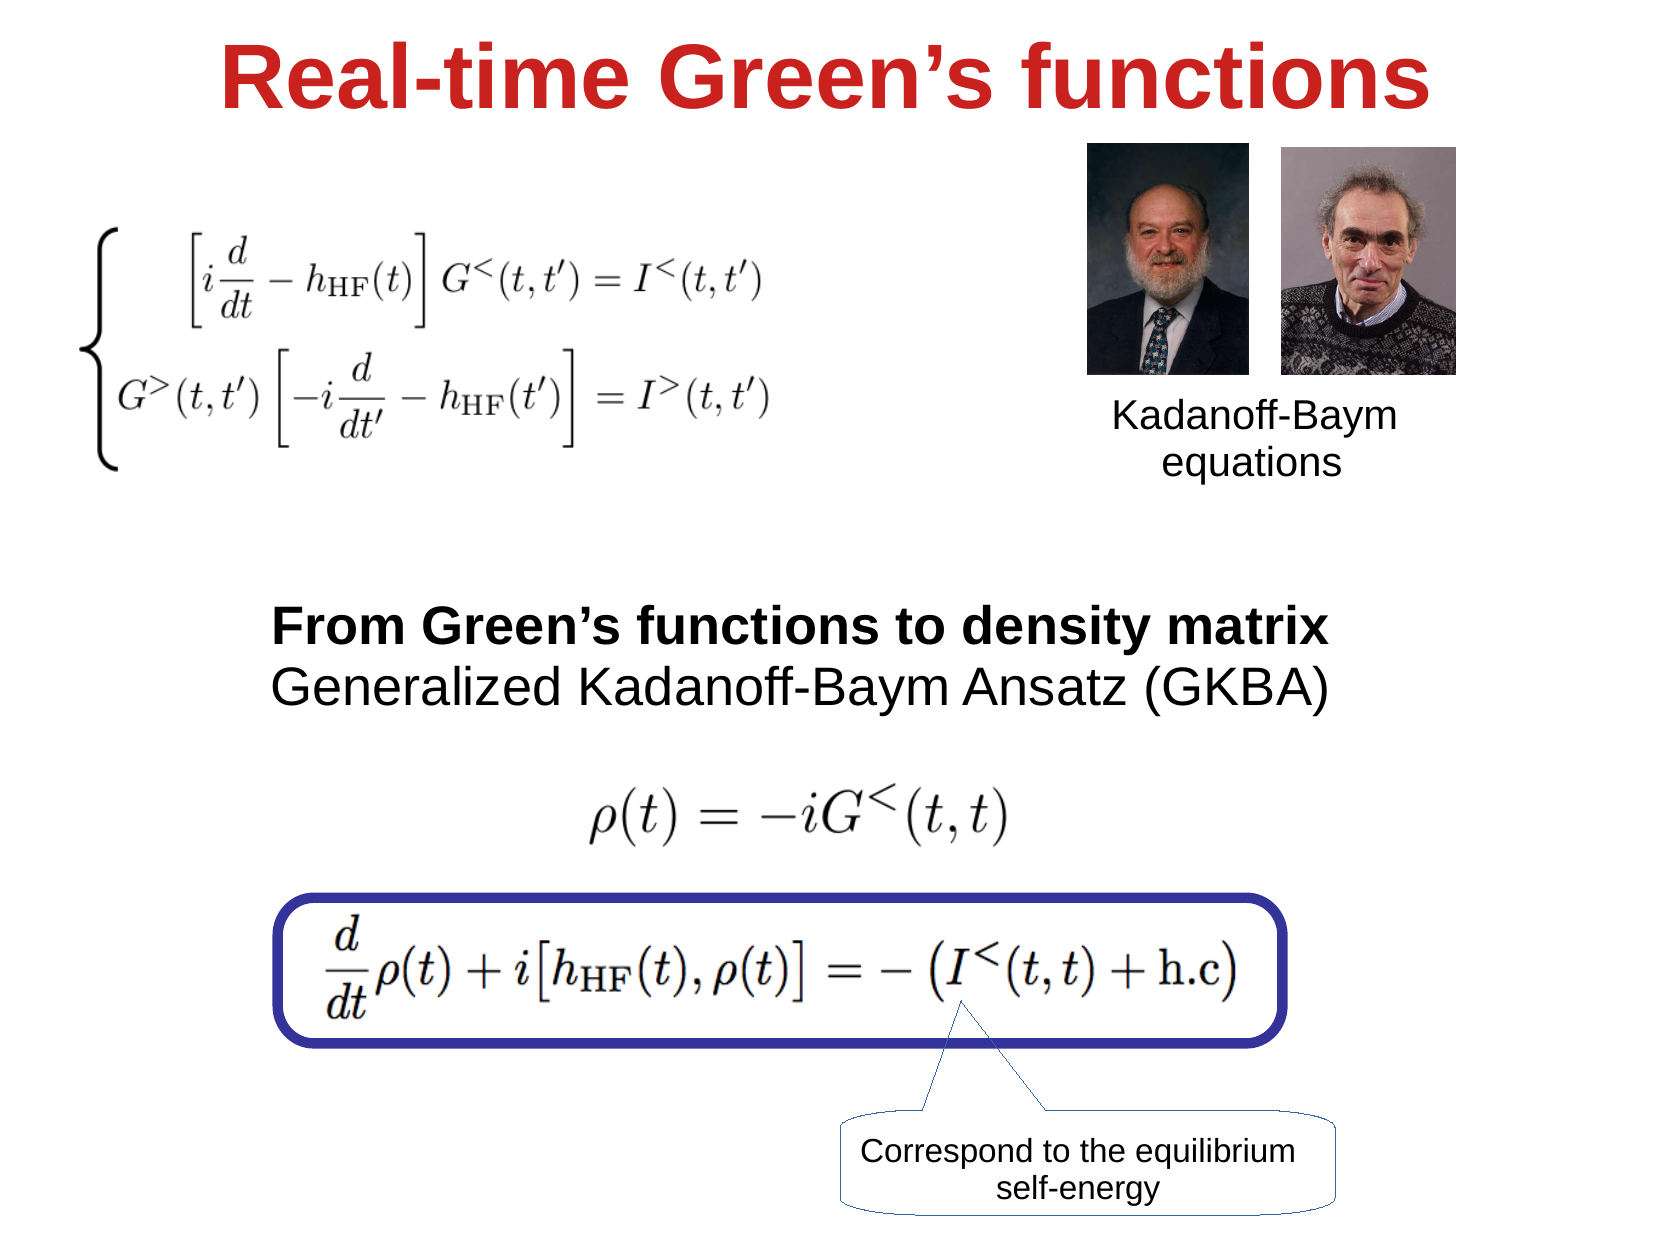

# Real-time Green’s functions
Kadanoff-Baym
equations
From Green’s functions to density matrix
Generalized Kadanoff-Baym Ansatz (GKBA)
Correspond to the equilibrium
self-energy